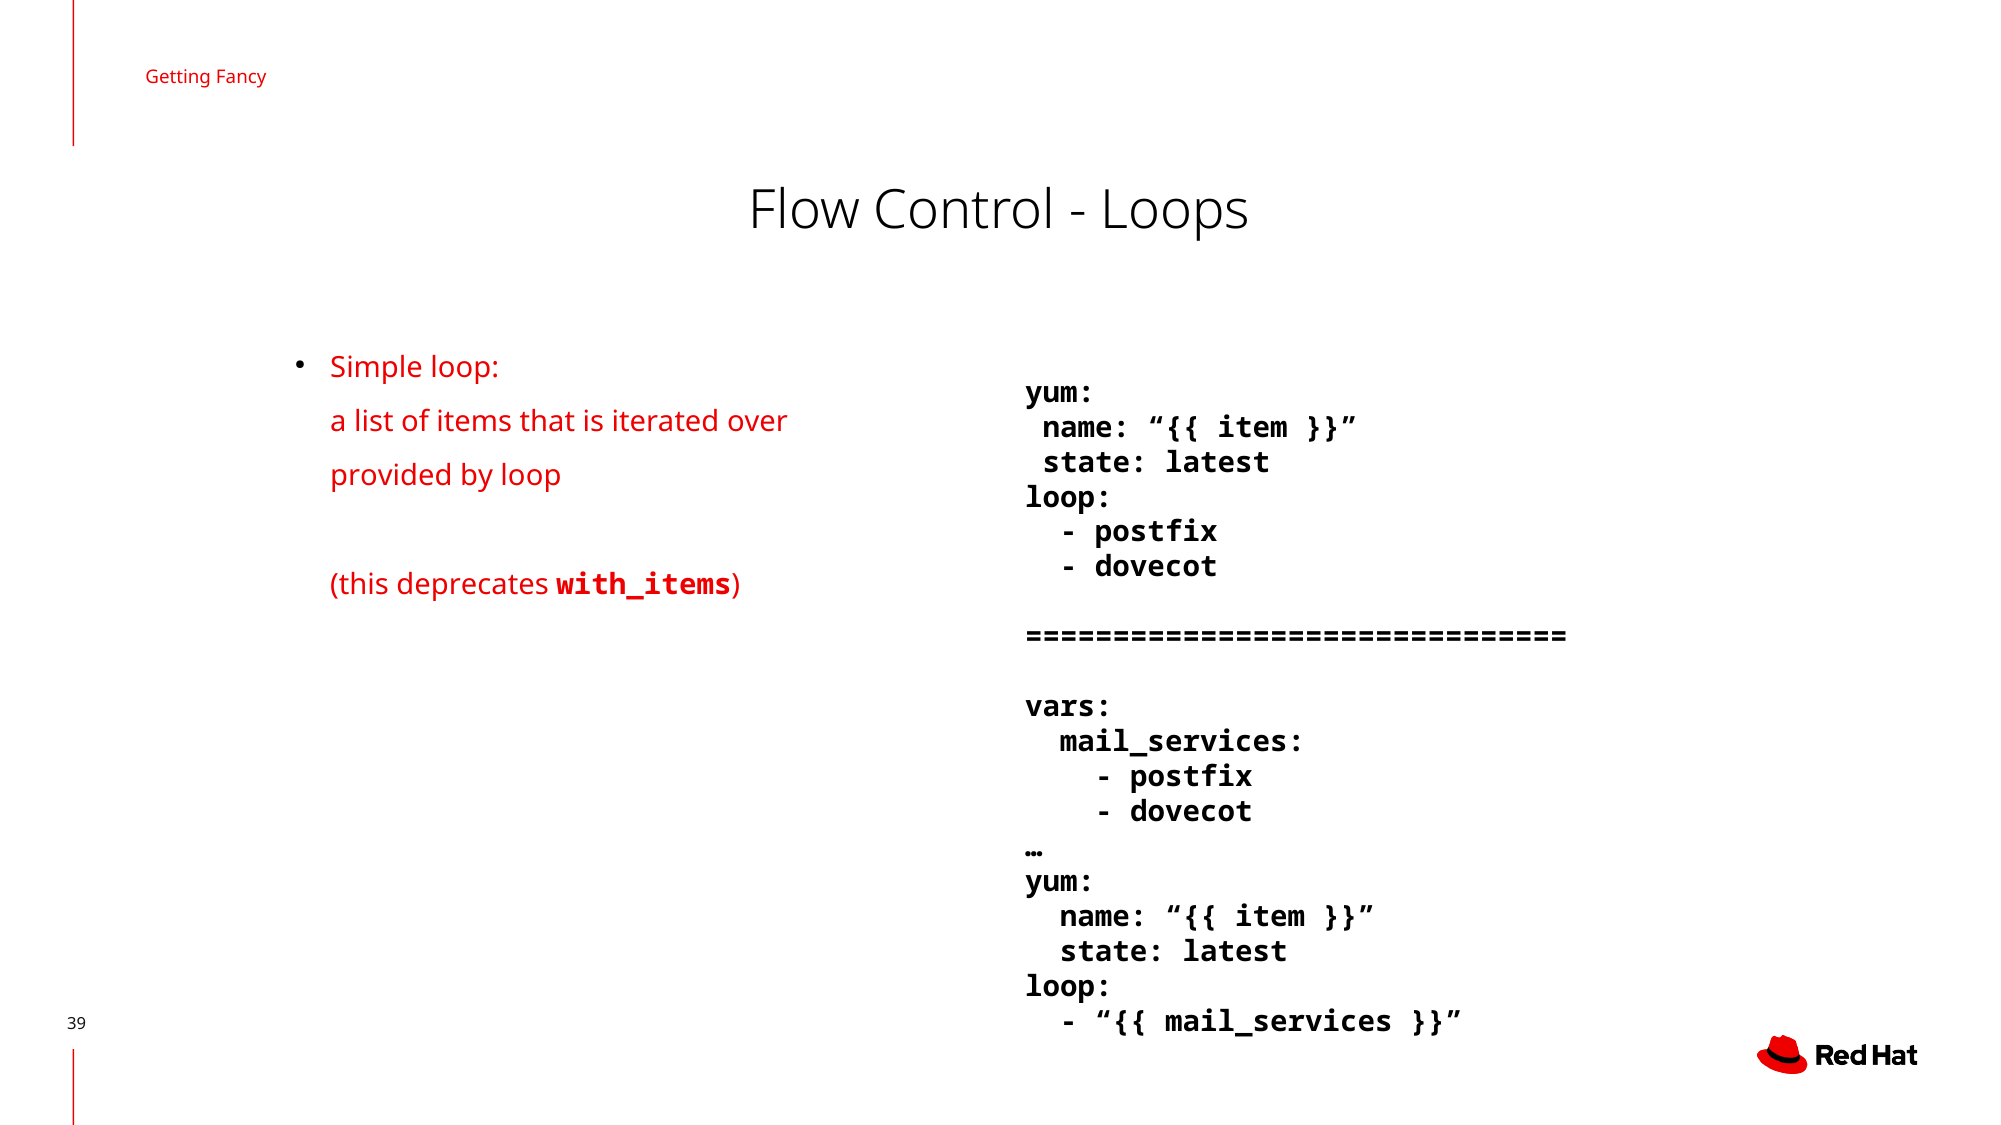

Getting Fancy
# Flow Control - Loops
Simple loop:
a list of items that is iterated over provided by loop
(this deprecates with_items)
yum:
 name: “{{ item }}”
 state: latest
loop:
 - postfix
 - dovecot
===============================
vars:
 mail_services:
 - postfix
 - dovecot
…
yum:
 name: “{{ item }}”
 state: latest
loop:
 - “{{ mail_services }}”
39